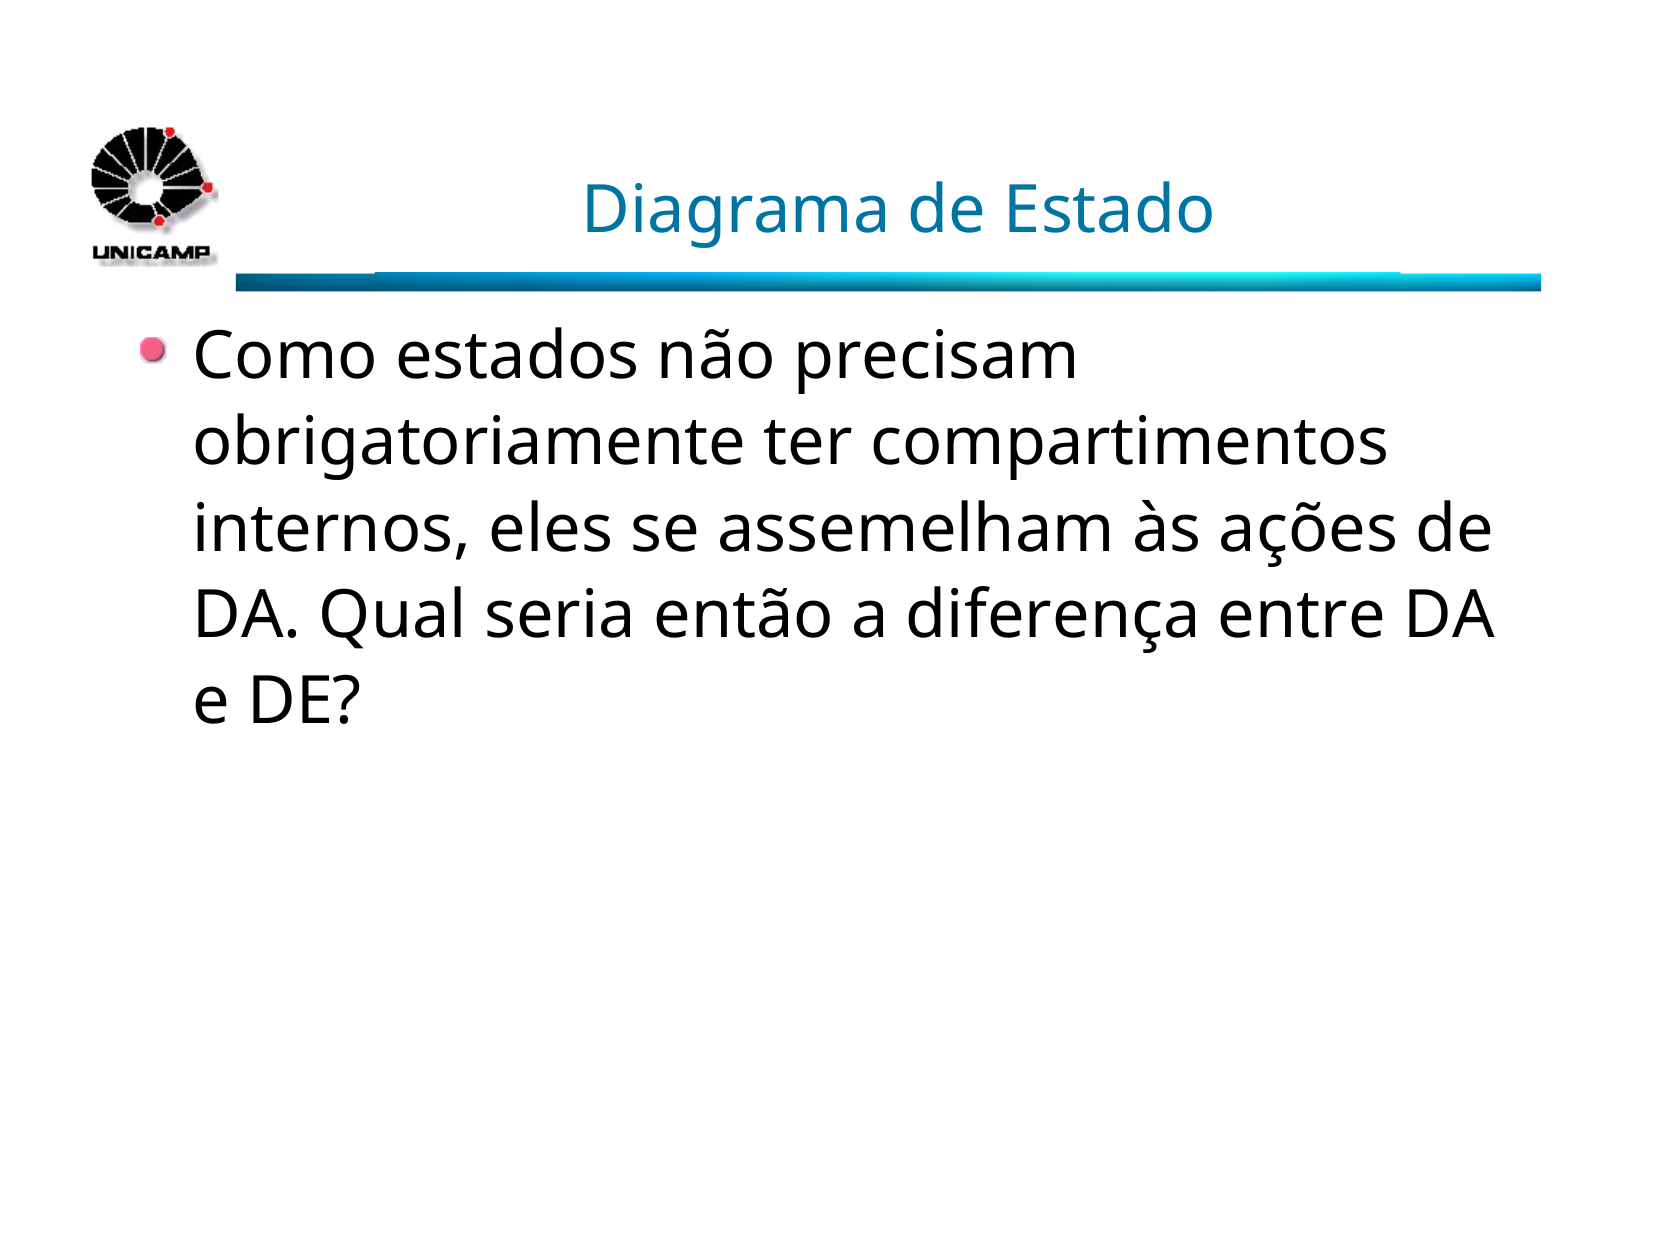

# Diagrama de Estado
Como estados não precisam obrigatoriamente ter compartimentos internos, eles se assemelham às ações de DA. Qual seria então a diferença entre DA e DE?